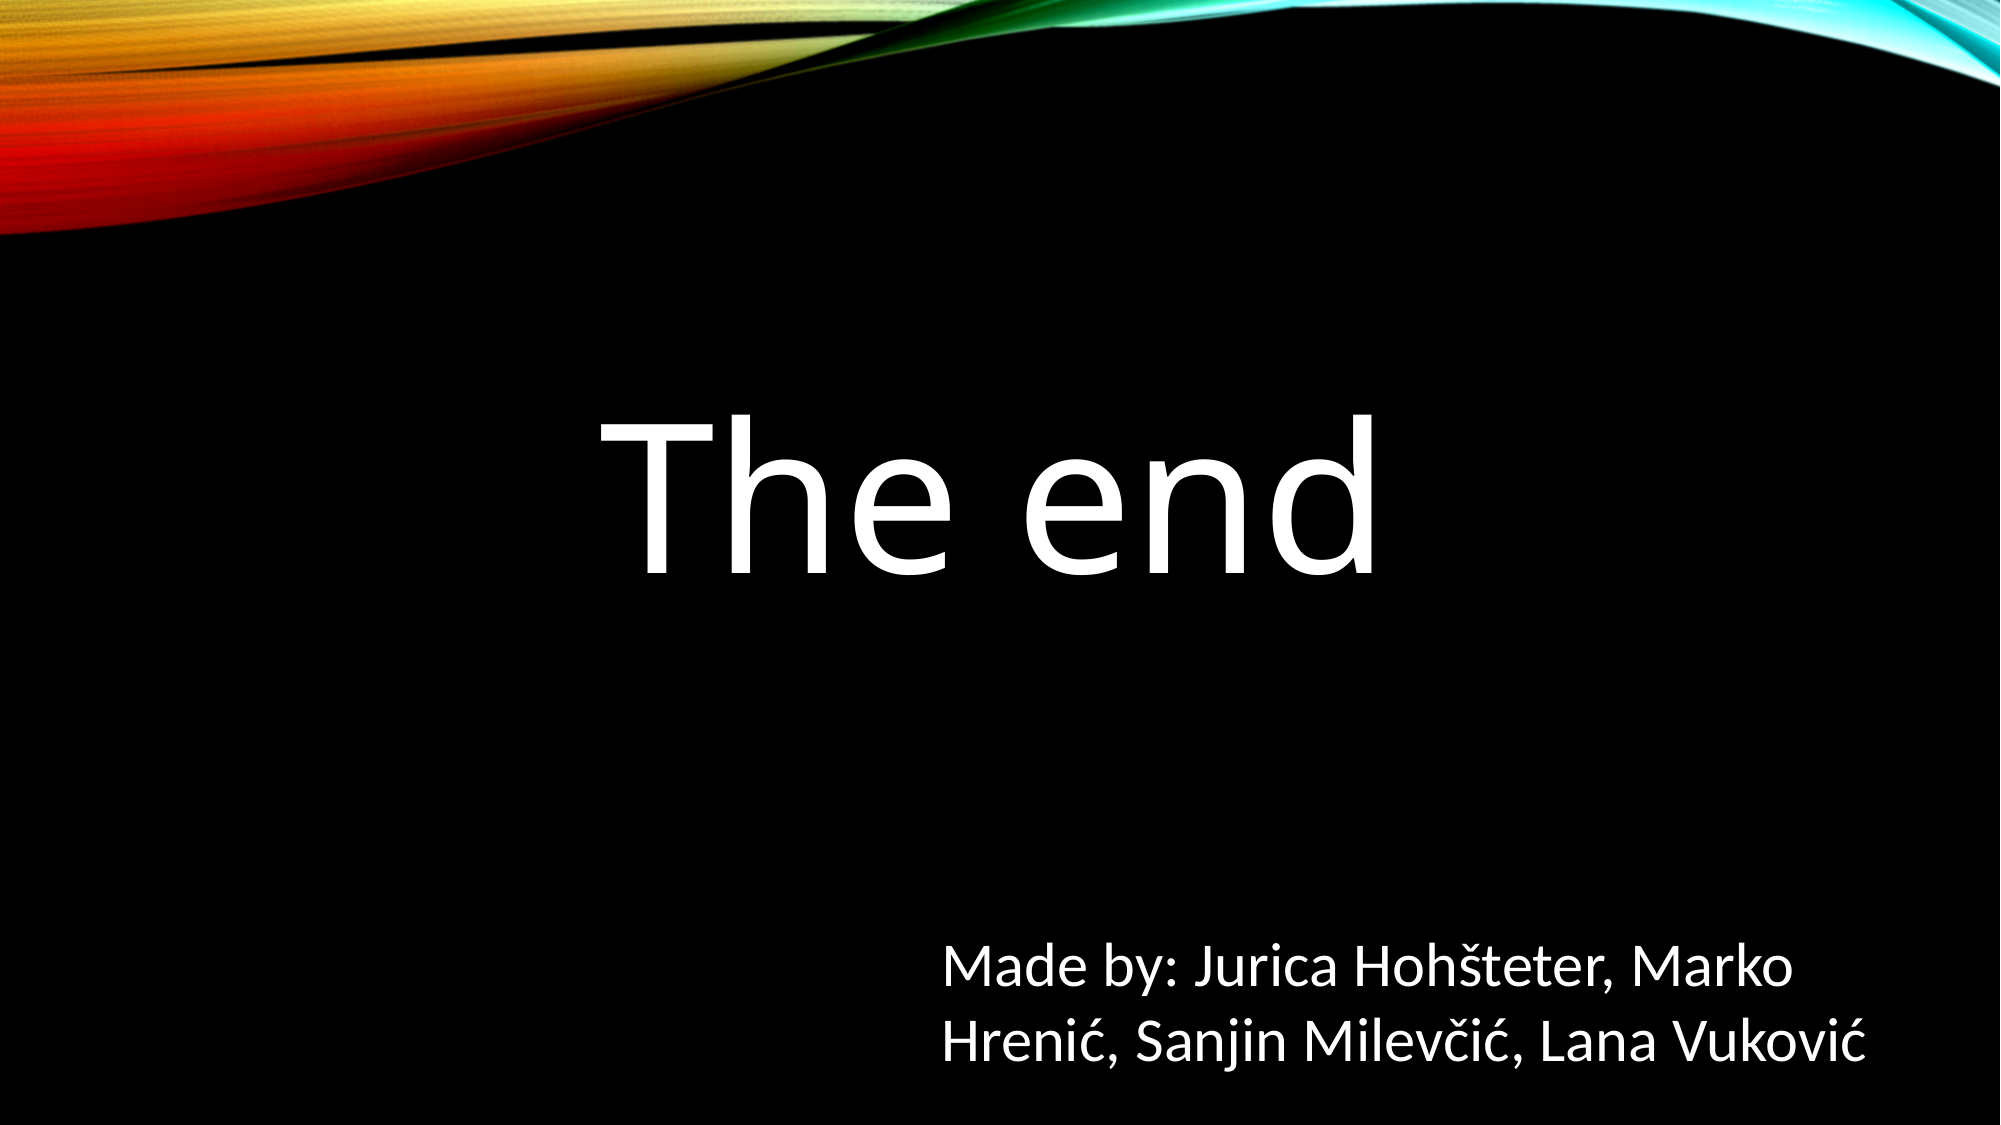

#
The end
Made by: Jurica Hohšteter, Marko Hrenić, Sanjin Milevčić, Lana Vuković